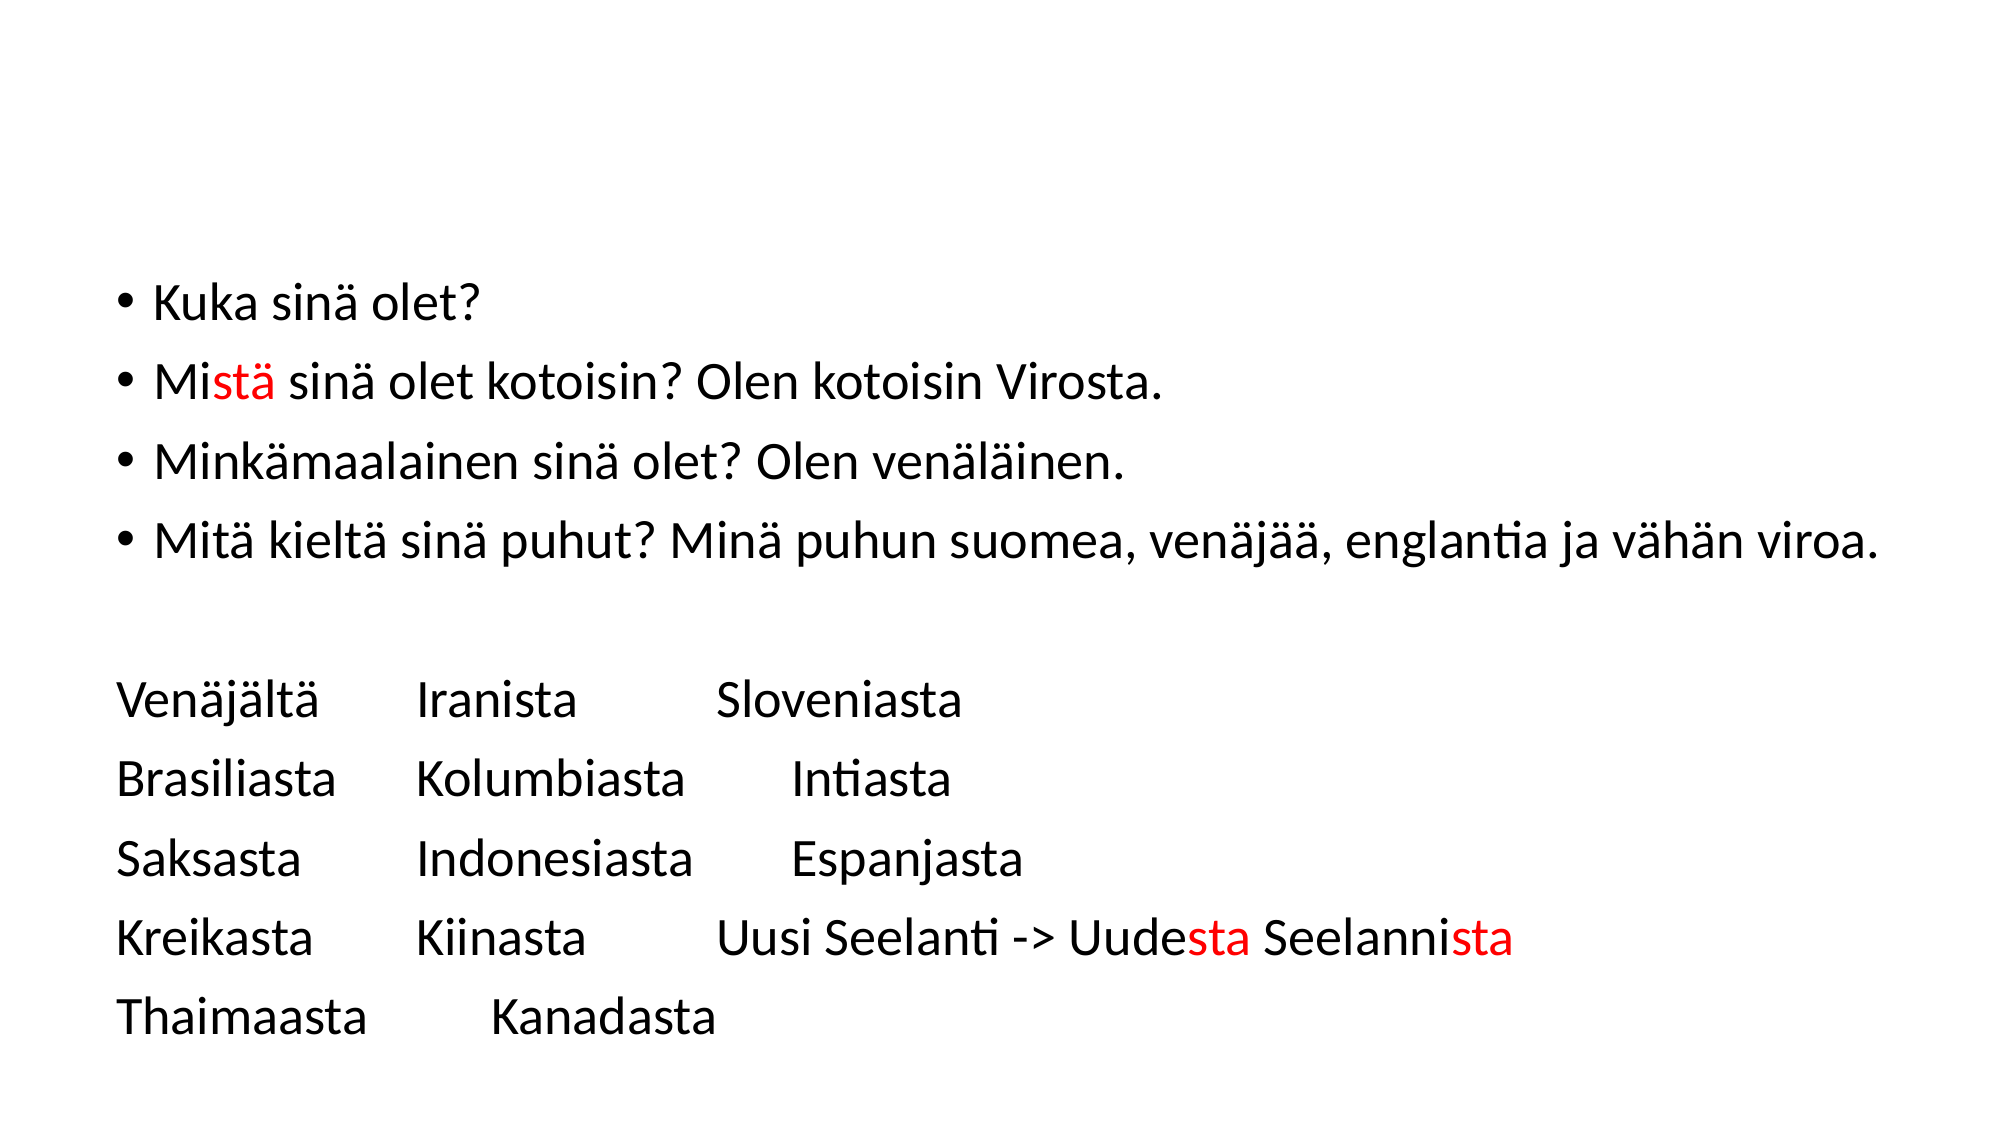

# Kuka sinä olet?
Mistä sinä olet kotoisin? Olen kotoisin Virosta.
Minkämaalainen sinä olet? Olen venäläinen.
Mitä kieltä sinä puhut? Minä puhun suomea, venäjää, englantia ja vähän viroa.
Venäjältä		Iranista		Sloveniasta
Brasiliasta		Kolumbiasta		Intiasta
Saksasta		Indonesiasta		Espanjasta
Kreikasta		Kiinasta		Uusi Seelanti -> Uudesta Seelannista
Thaimaasta		Kanadasta